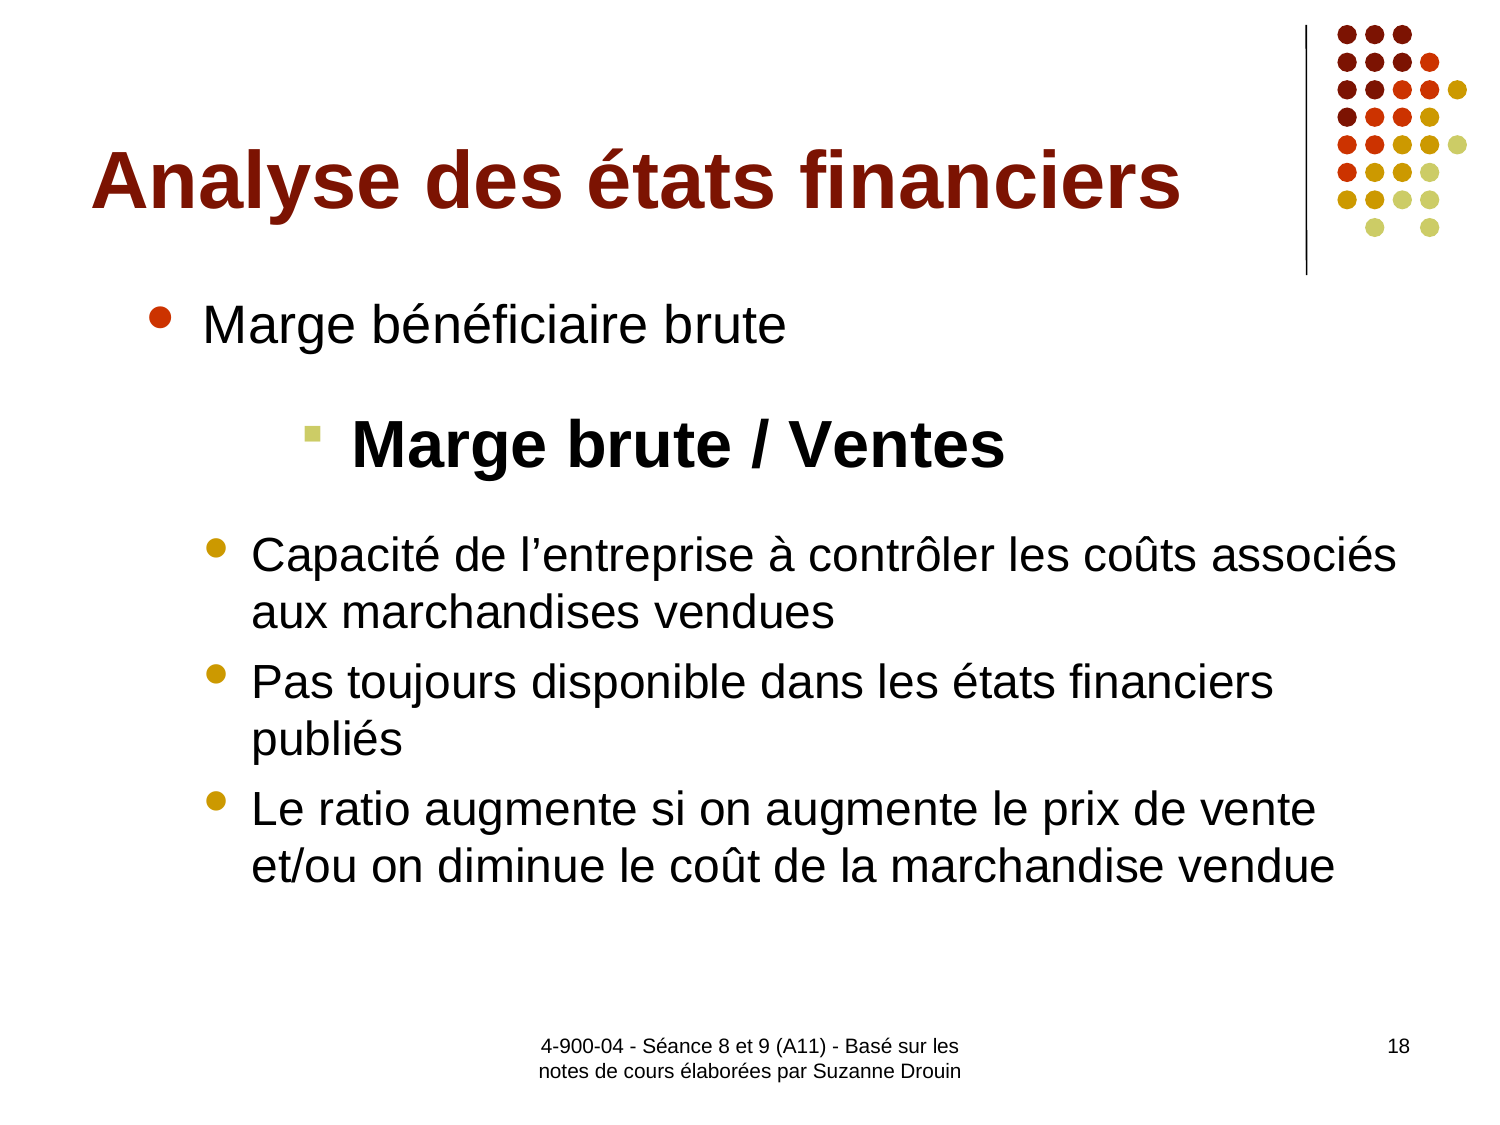

Analyse des états financiers
Marge bénéficiaire brute
Marge brute / Ventes
Capacité de l’entreprise à contrôler les coûts associés aux marchandises vendues
Pas toujours disponible dans les états financiers publiés
Le ratio augmente si on augmente le prix de vente et/ou on diminue le coût de la marchandise vendue
4-900-04 - Séance 8 et 9 (A11) - Basé sur les notes de cours élaborées par Suzanne Drouin